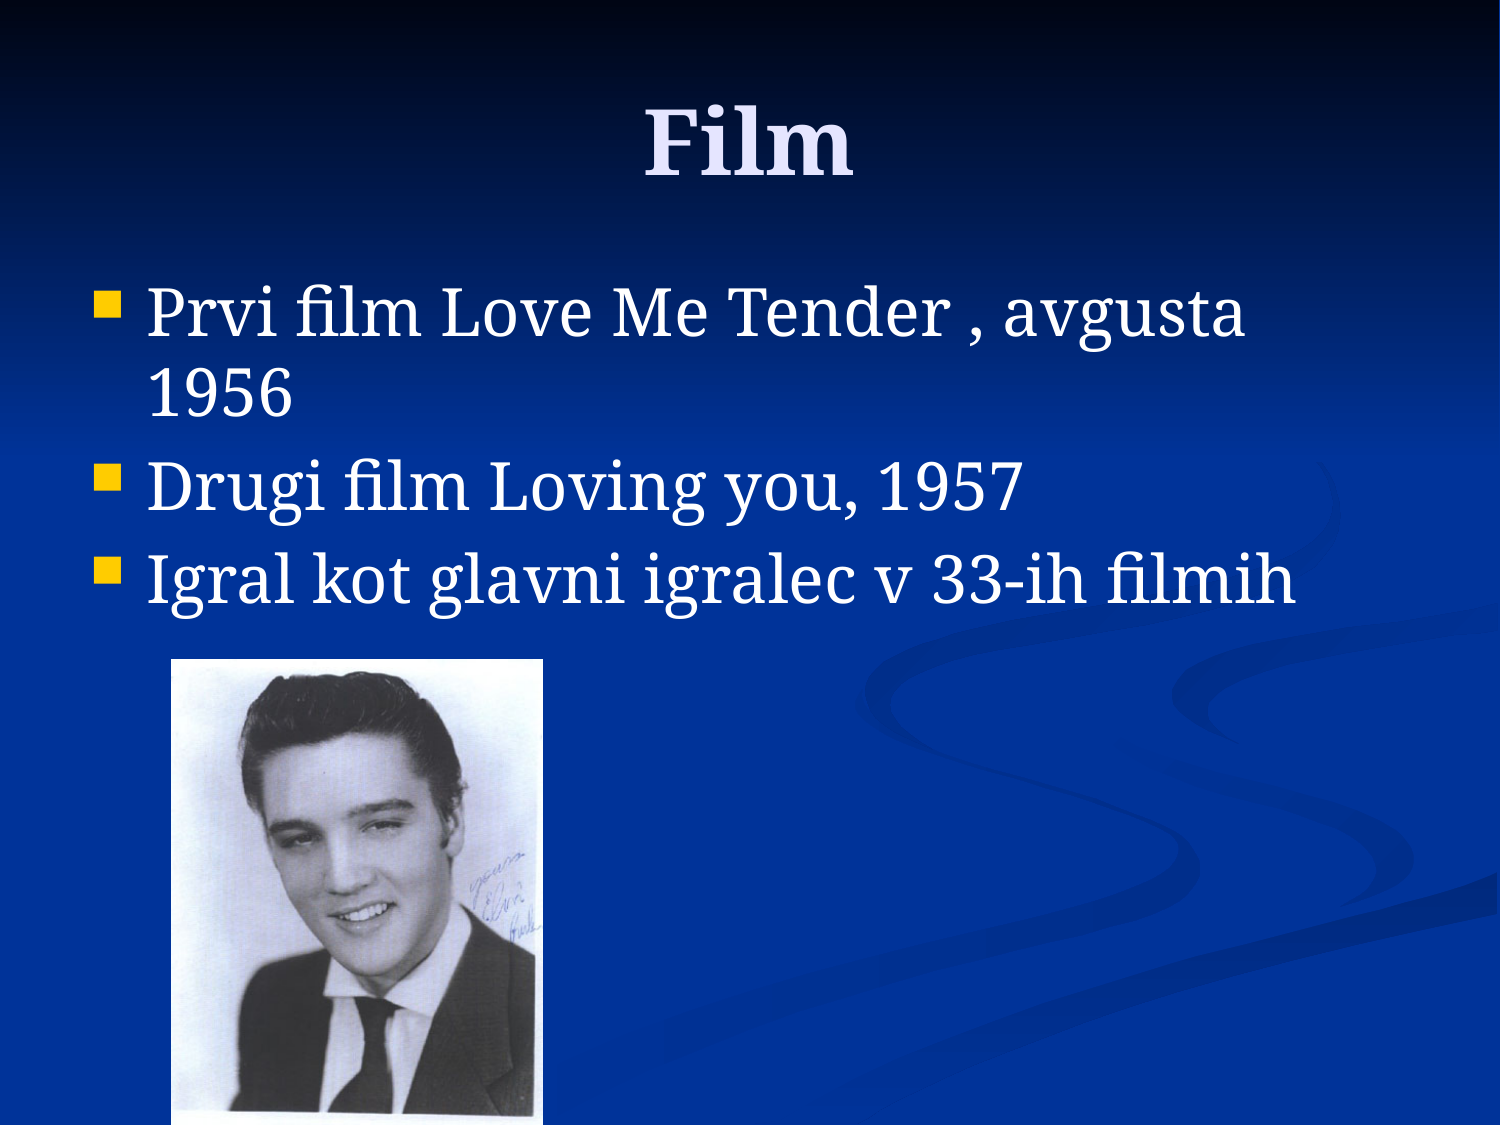

# Film
Prvi film Love Me Tender , avgusta 1956
Drugi film Loving you, 1957
Igral kot glavni igralec v 33-ih filmih